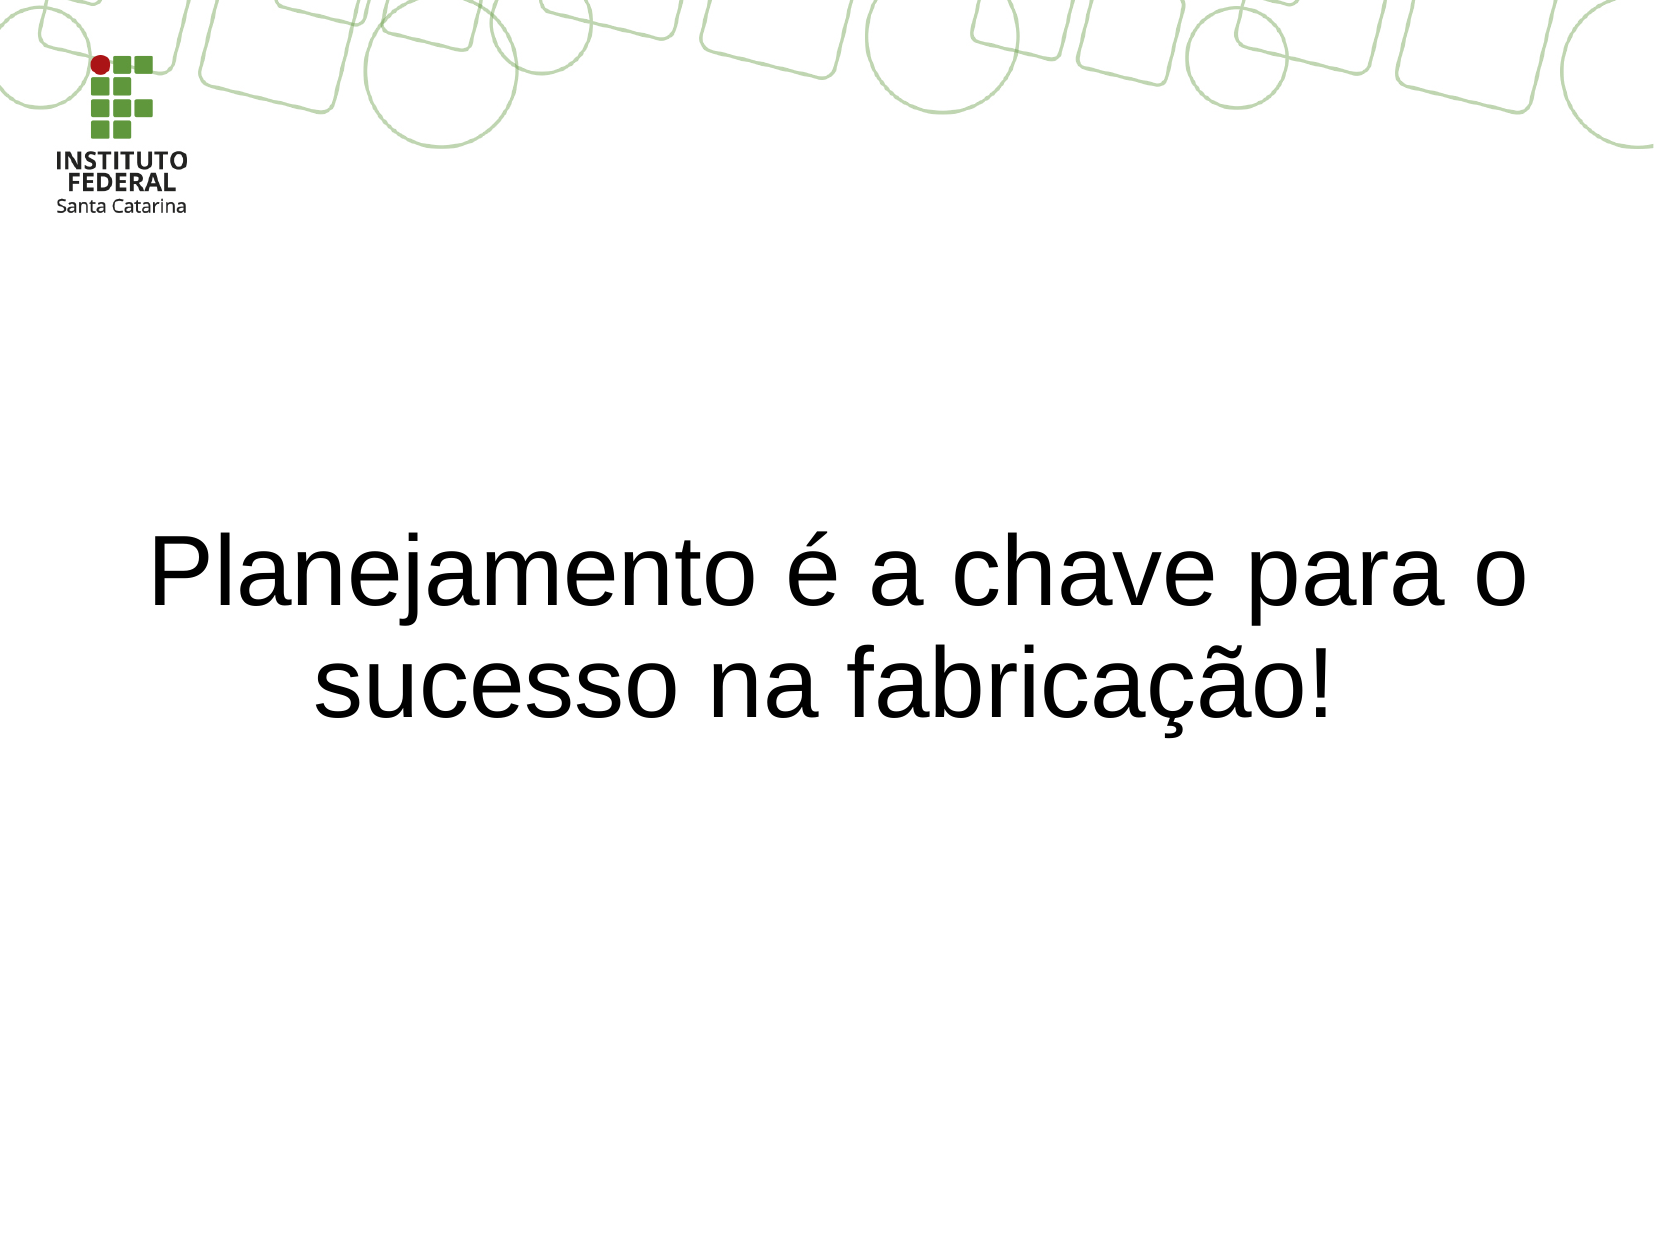

Planejamento é a chave para o sucesso na fabricação!